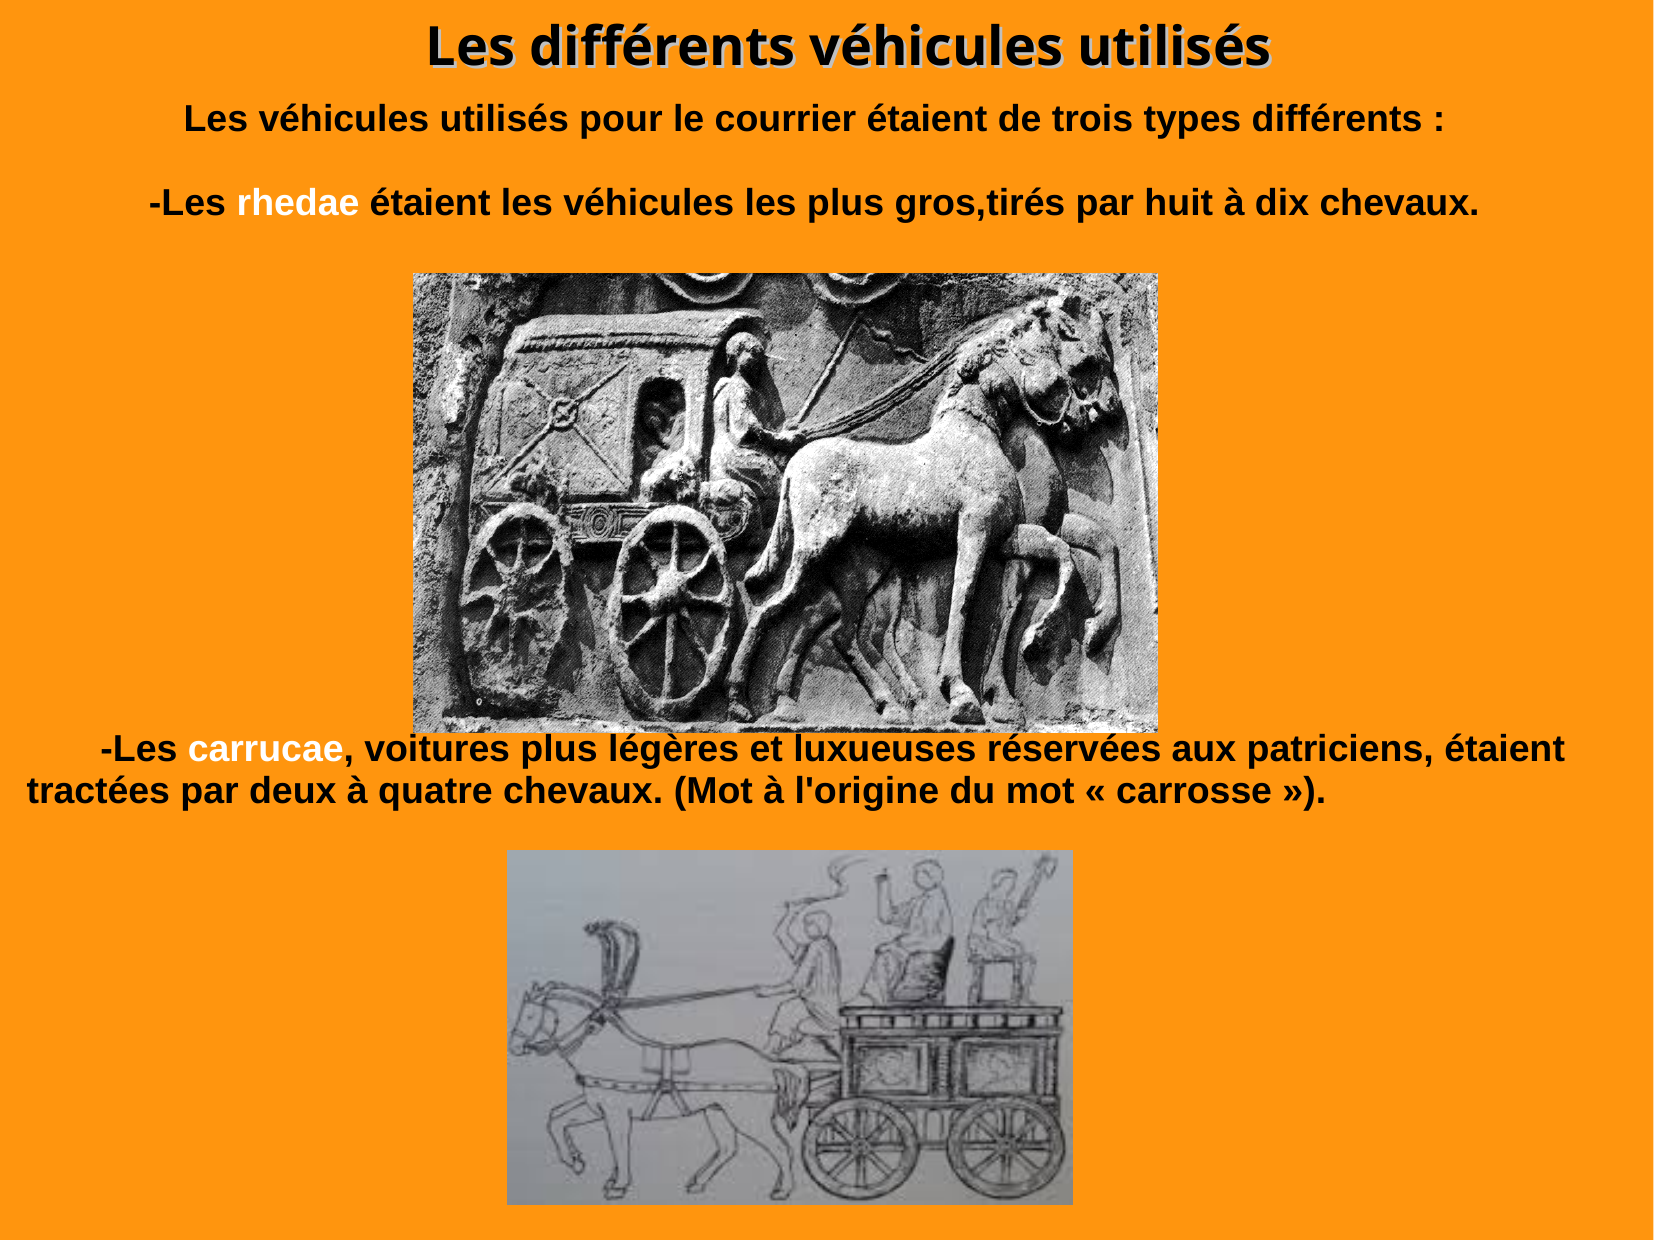

Les différents véhicules utilisés
Les véhicules utilisés pour le courrier étaient de trois types différents :
-Les rhedae étaient les véhicules les plus gros,tirés par huit à dix chevaux.
	-Les carrucae, voitures plus légères et luxueuses réservées aux patriciens, étaient tractées par deux à quatre chevaux. (Mot à l'origine du mot « carrosse »).